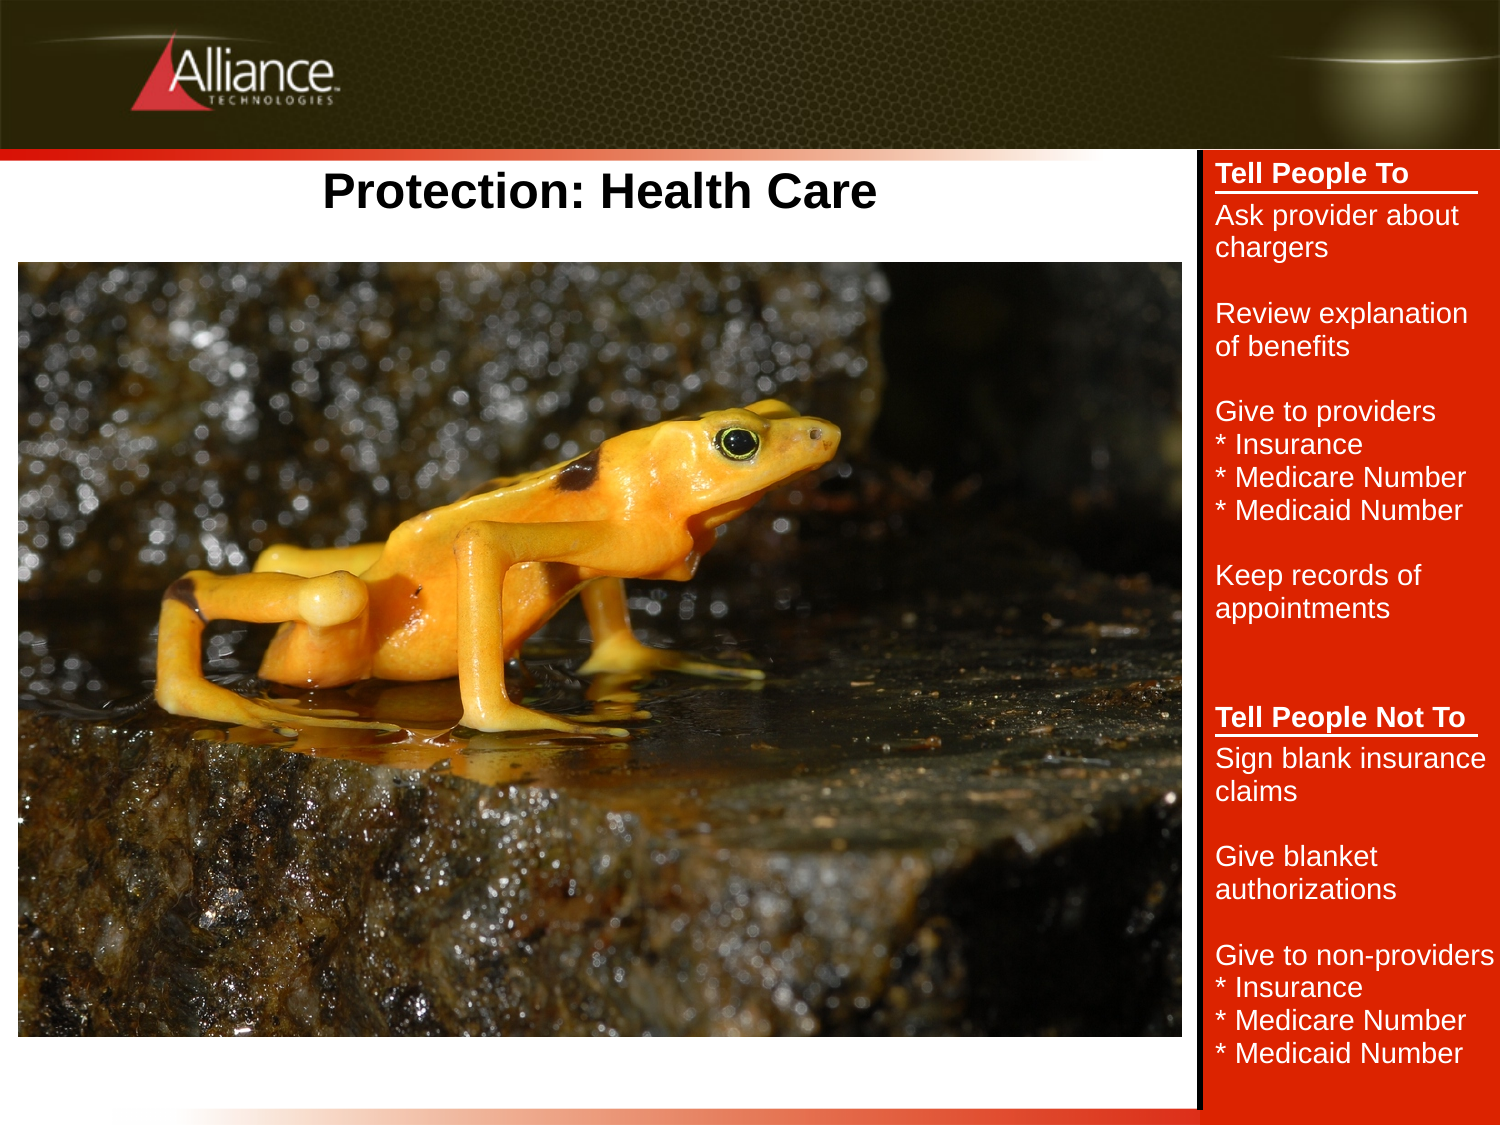

Tell People To
Protection: Health Care
Ask provider about chargers
Review explanation of benefits
Give to providers
* Insurance
* Medicare Number
* Medicaid Number
Keep records of appointments
Tell People Not To
Sign blank insurance claims
Give blanket authorizations
Give to non-providers
* Insurance
* Medicare Number
* Medicaid Number